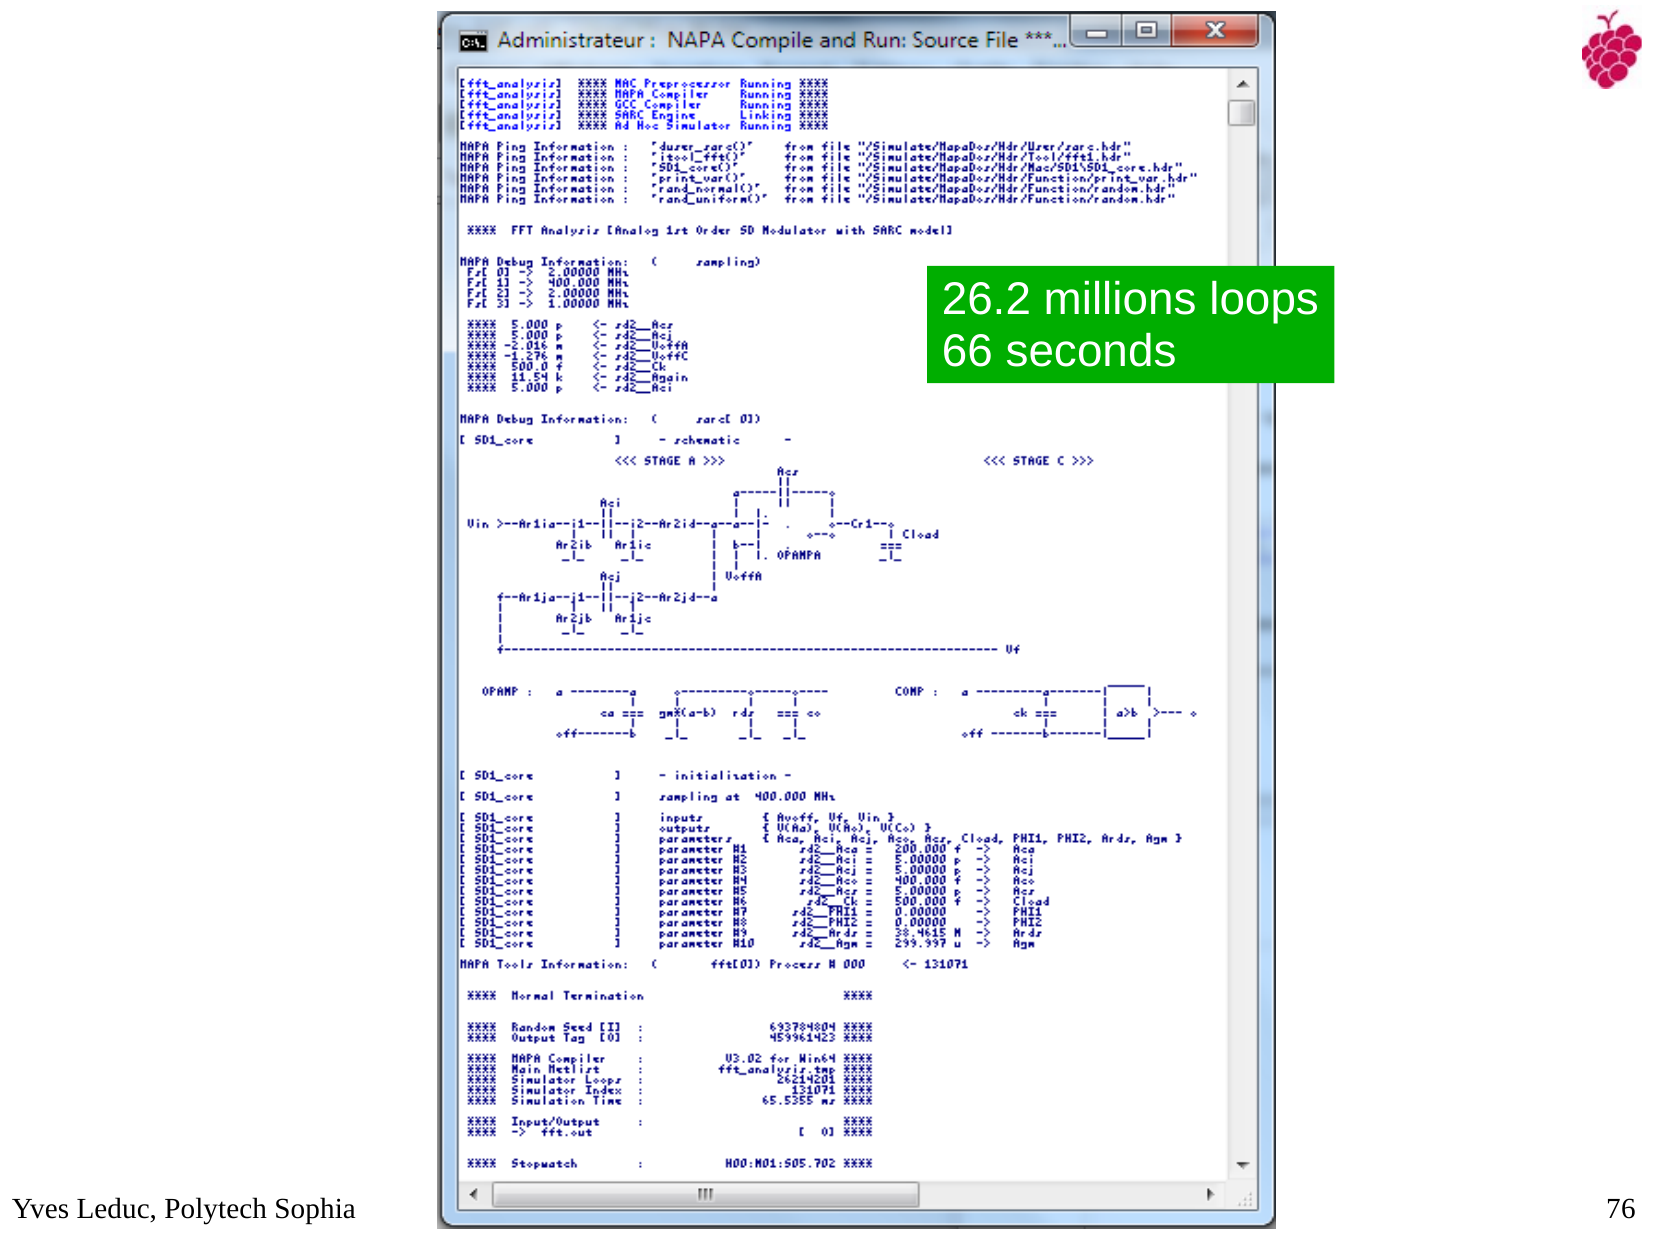

26.2 millions loops
66 seconds
Yves Leduc, Polytech Sophia
76